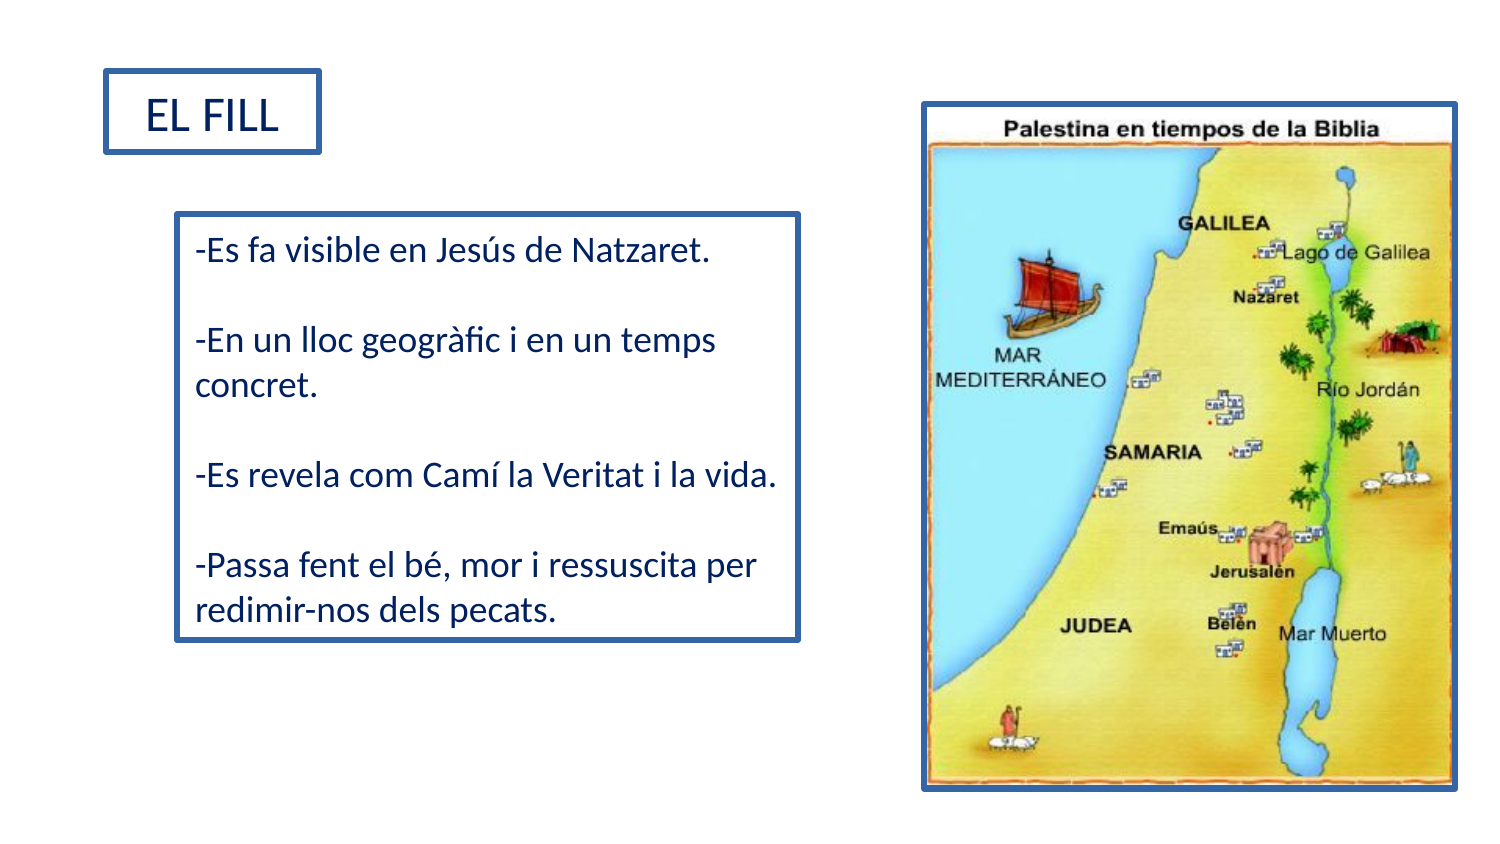

EL FILL
-Es fa visible en Jesús de Natzaret.
-En un lloc geogràfic i en un temps concret.
-Es revela com Camí la Veritat i la vida.
-Passa fent el bé, mor i ressuscita per redimir-nos dels pecats.